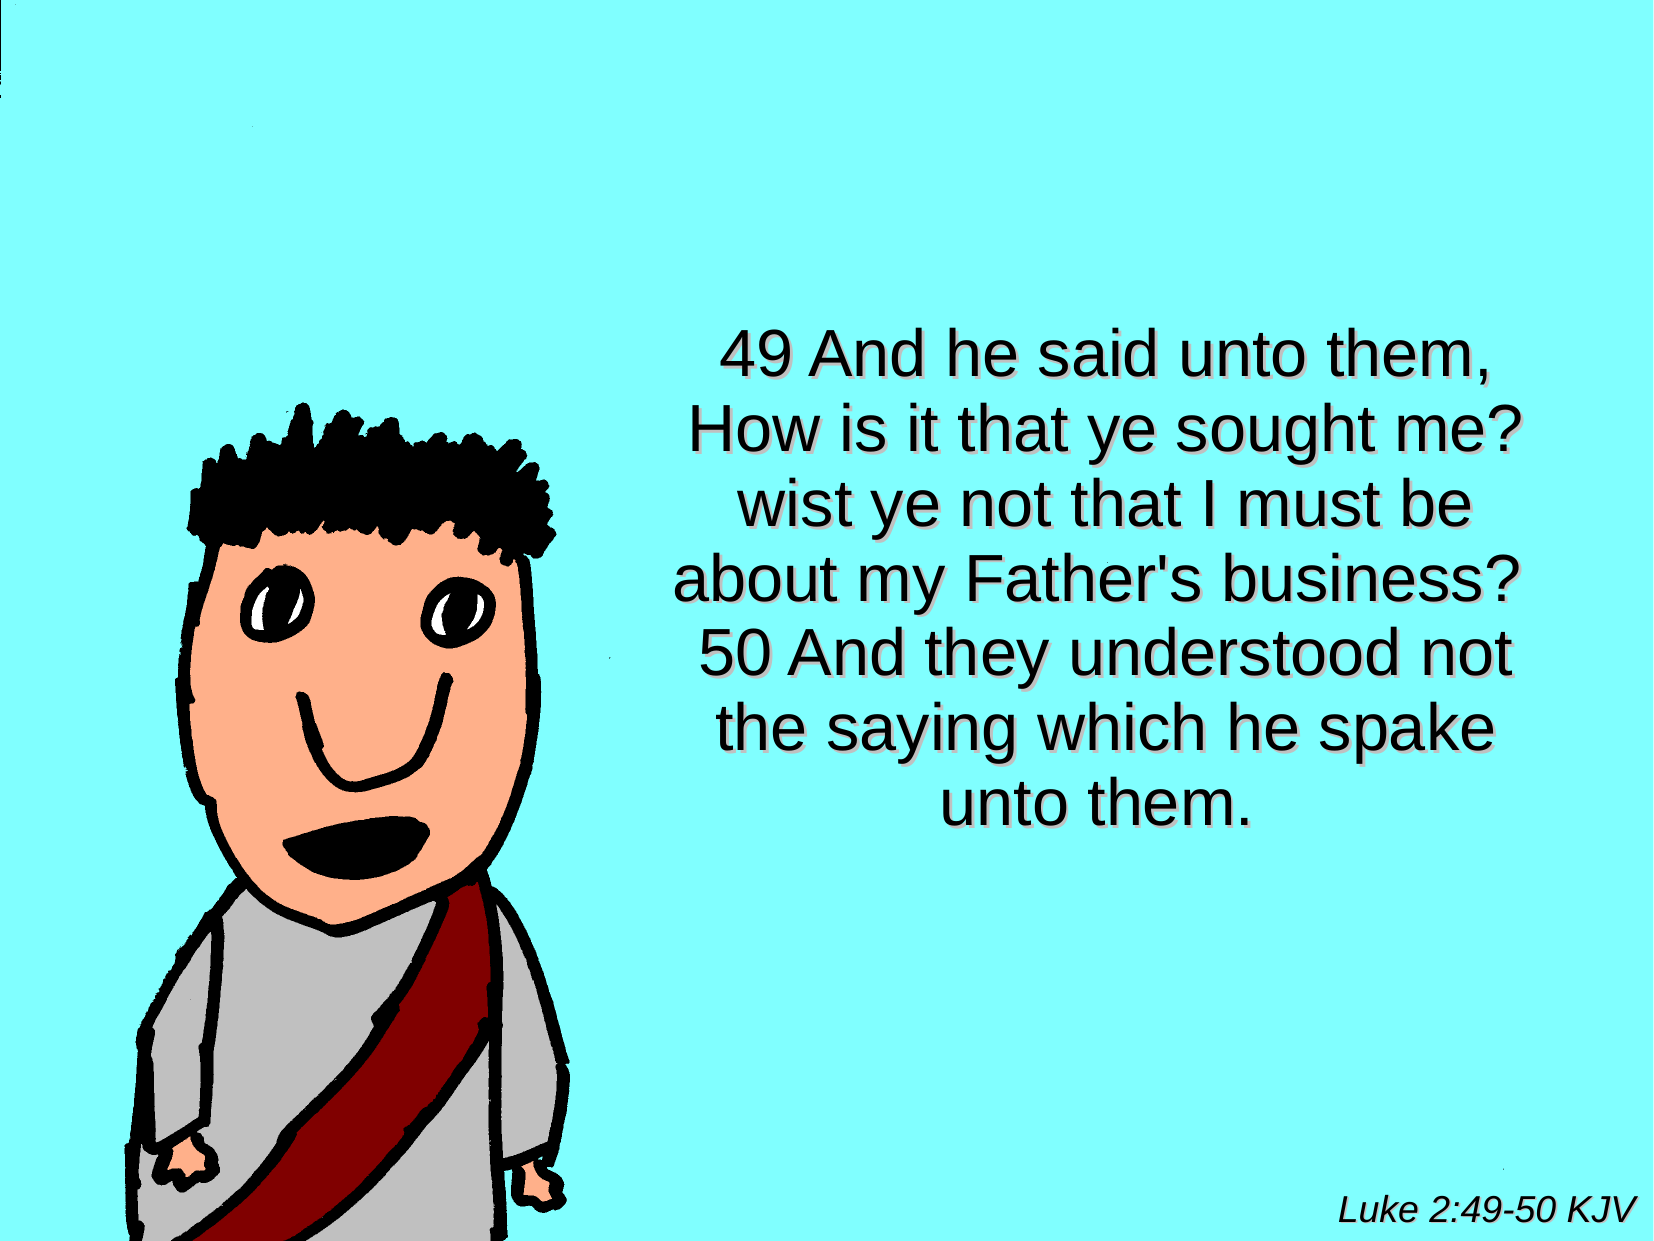

49 And he said unto them, How is it that ye sought me? wist ye not that I must be about my Father's business?
50 And they understood not the saying which he spake unto them.
Luke 2:49-50 KJV